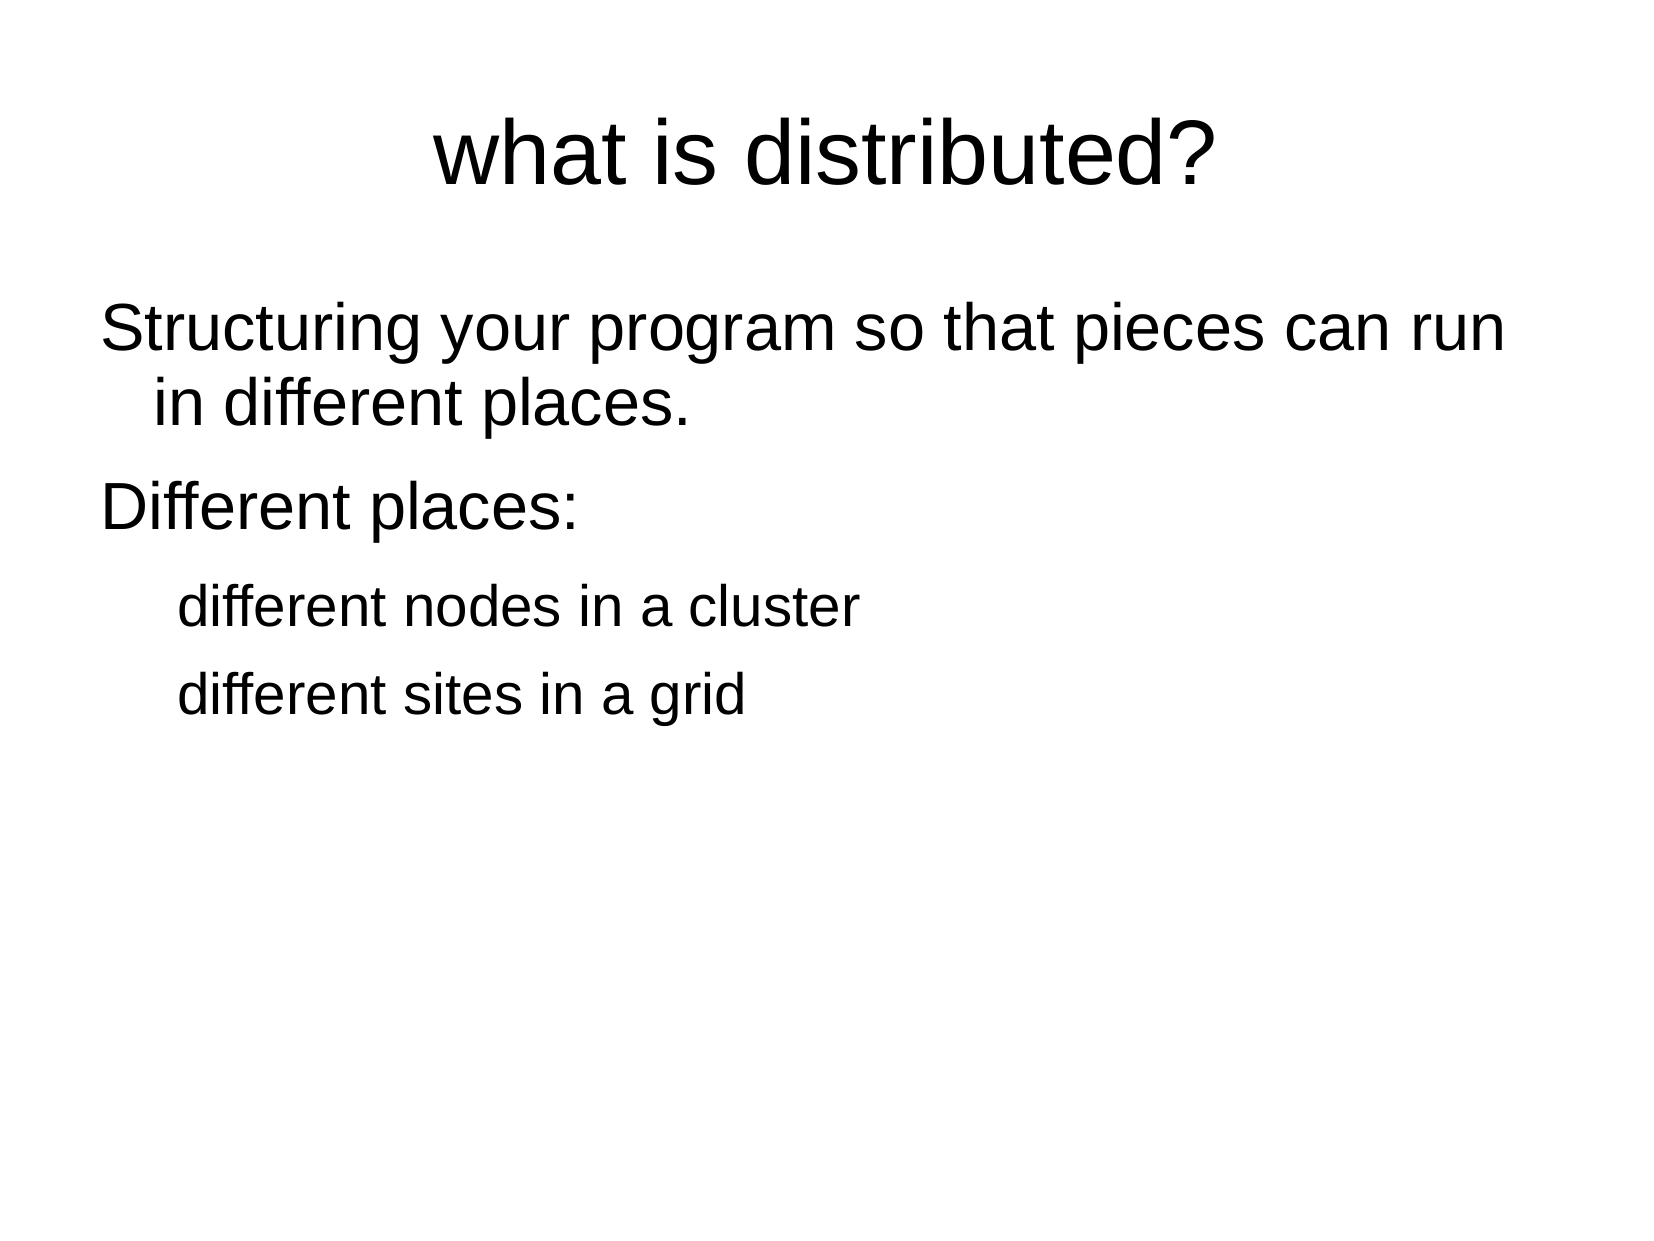

# what is distributed?
Structuring your program so that pieces can run in different places.
Different places:
different nodes in a cluster
different sites in a grid